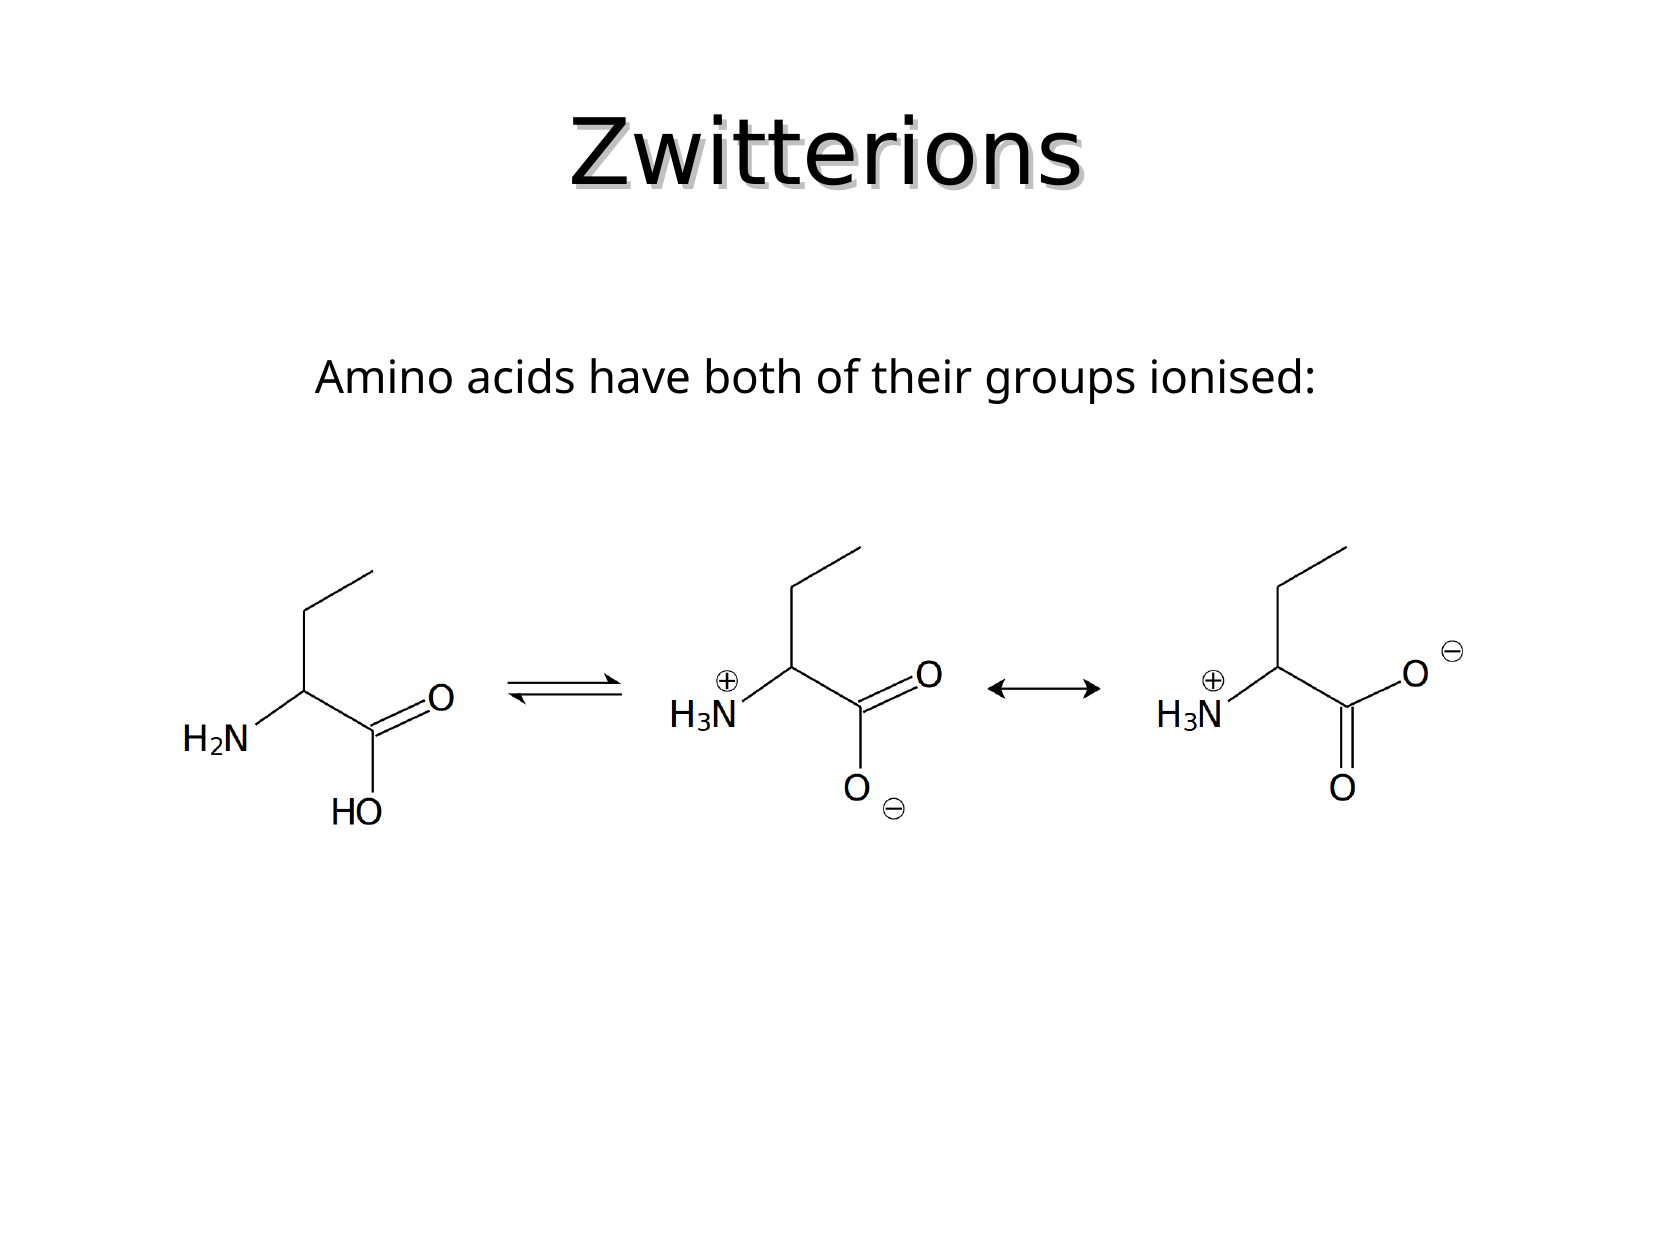

# Zwitterions
Amino acids have both of their groups ionised: